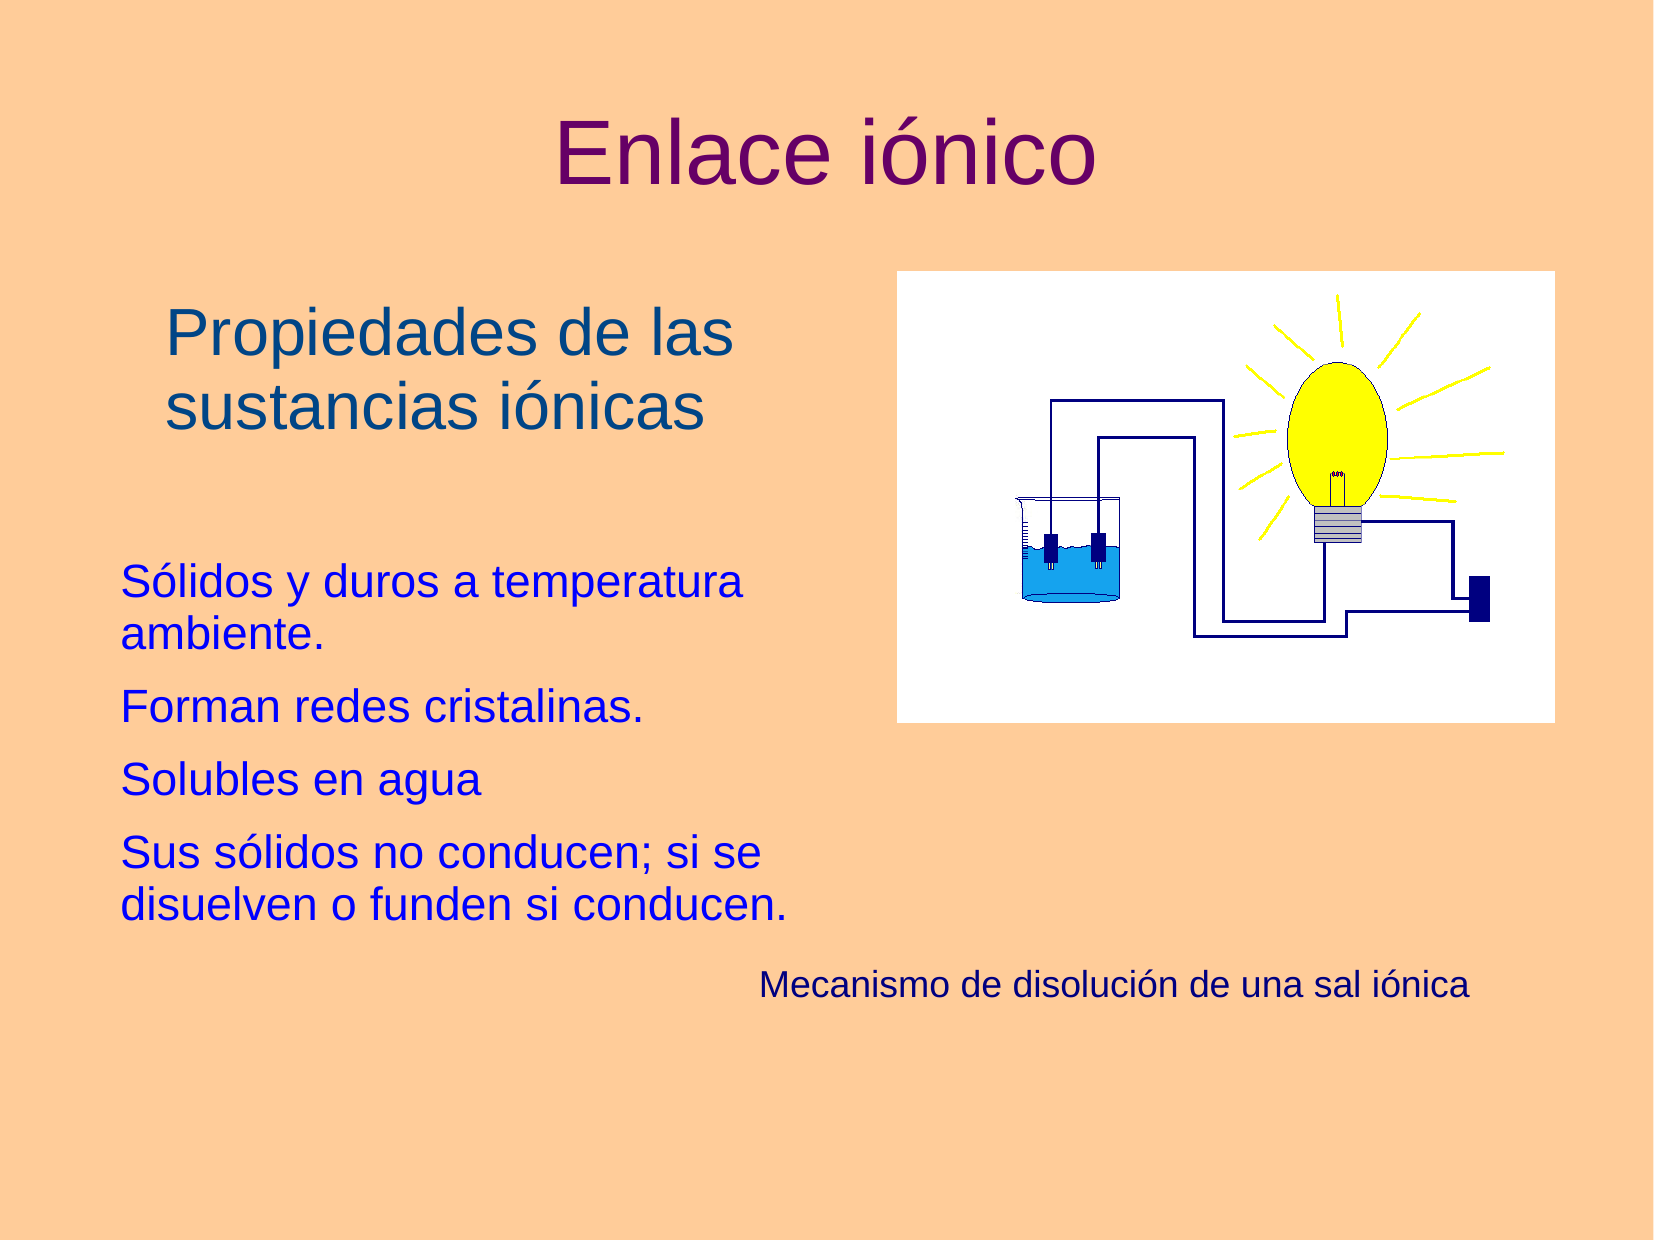

# Enlace iónico
Propiedades de las sustancias iónicas
Sólidos y duros a temperatura ambiente.
Forman redes cristalinas.
Solubles en agua
Sus sólidos no conducen; si se disuelven o funden si conducen.
Mecanismo de disolución de una sal iónica